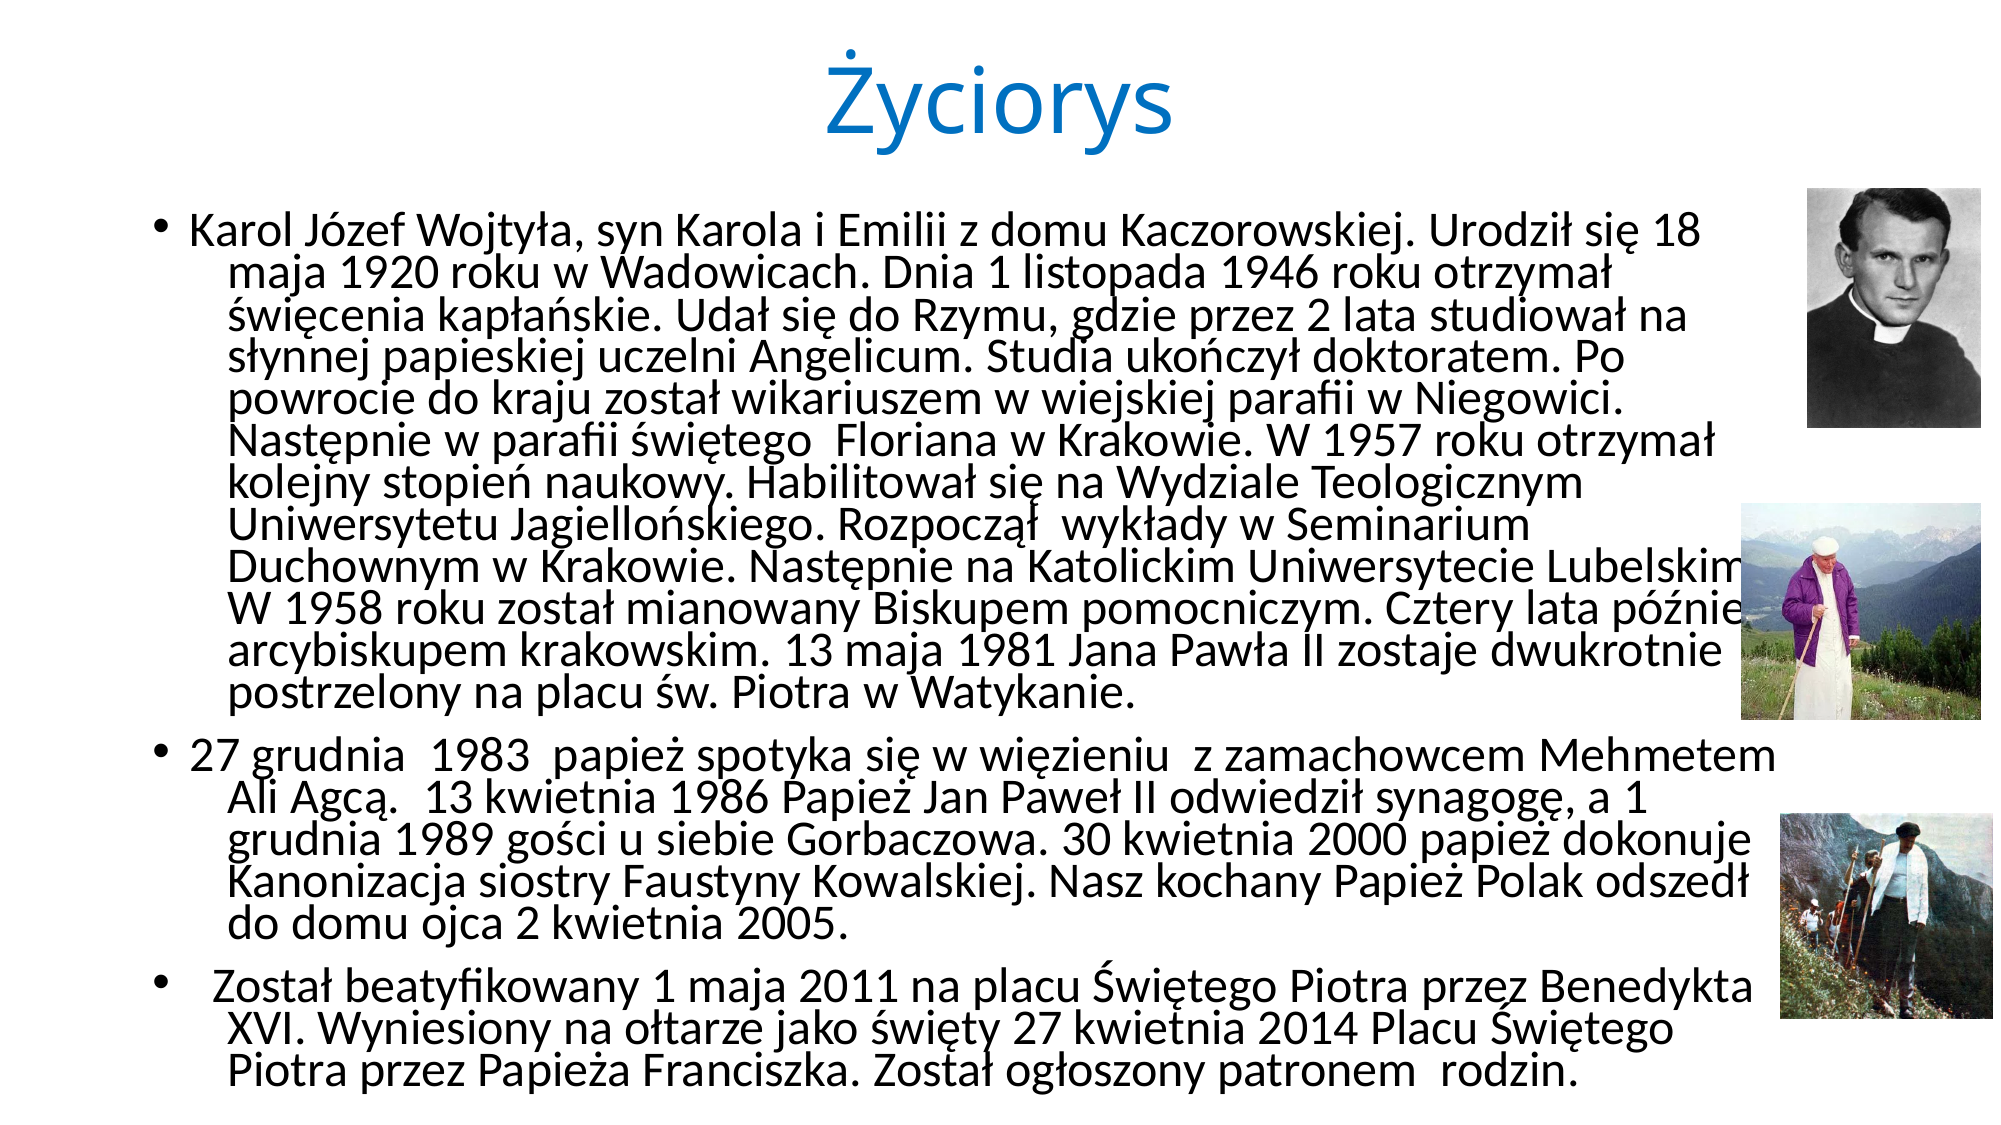

# Życiorys
Karol Józef Wojtyła, syn Karola i Emilii z domu Kaczorowskiej. Urodził się 18 maja 1920 roku w Wadowicach. Dnia 1 listopada 1946 roku otrzymał święcenia kapłańskie. Udał się do Rzymu, gdzie przez 2 lata studiował na słynnej papieskiej uczelni Angelicum. Studia ukończył doktoratem. Po powrocie do kraju został wikariuszem w wiejskiej parafii w Niegowici. Następnie w parafii świętego Floriana w Krakowie. W 1957 roku otrzymał kolejny stopień naukowy. Habilitował się na Wydziale Teologicznym Uniwersytetu Jagiellońskiego. Rozpoczął wykłady w Seminarium Duchownym w Krakowie. Następnie na Katolickim Uniwersytecie Lubelskim. W 1958 roku został mianowany Biskupem pomocniczym. Cztery lata później arcybiskupem krakowskim. 13 maja 1981 Jana Pawła II zostaje dwukrotnie postrzelony na placu św. Piotra w Watykanie.
27 grudnia 1983 papież spotyka się w więzieniu z zamachowcem Mehmetem Ali Agcą. 13 kwietnia 1986 Papież Jan Paweł II odwiedził synagogę, a 1 grudnia 1989 gości u siebie Gorbaczowa. 30 kwietnia 2000 papież dokonuje Kanonizacja siostry Faustyny Kowalskiej. Nasz kochany Papież Polak odszedł do domu ojca 2 kwietnia 2005.
 Został beatyfikowany 1 maja 2011 na placu Świętego Piotra przez Benedykta XVI. Wyniesiony na ołtarze jako święty 27 kwietnia 2014 Placu Świętego Piotra przez Papieża Franciszka. Został ogłoszony patronem rodzin.